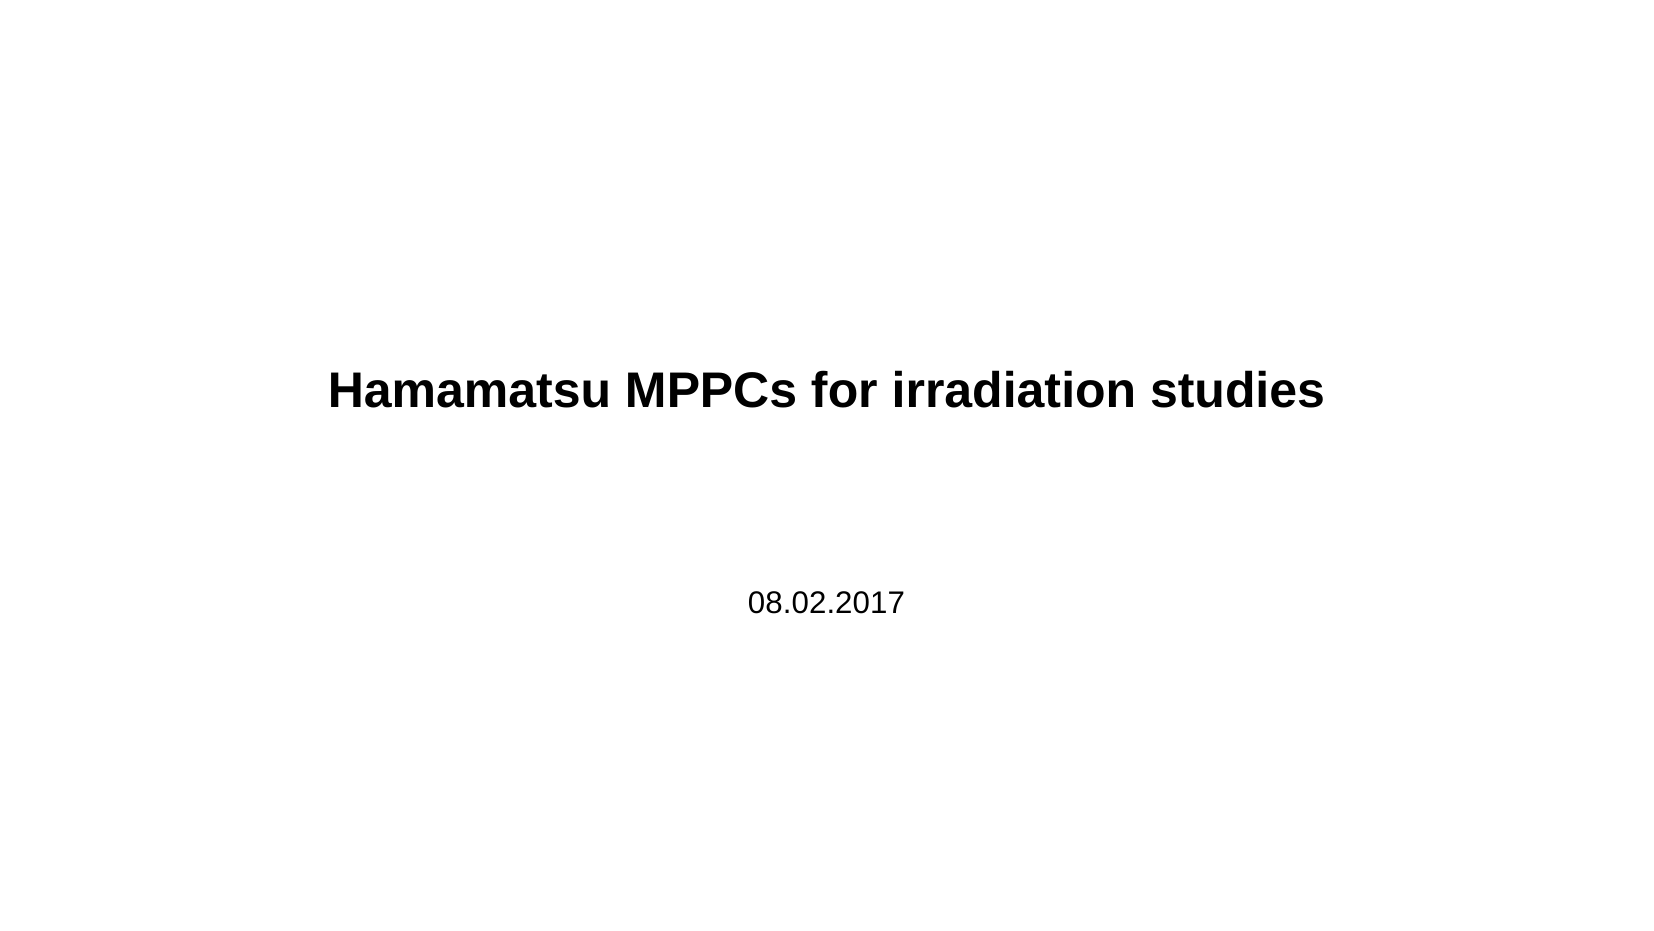

#
Hamamatsu MPPCs for irradiation studies
08.02.2017